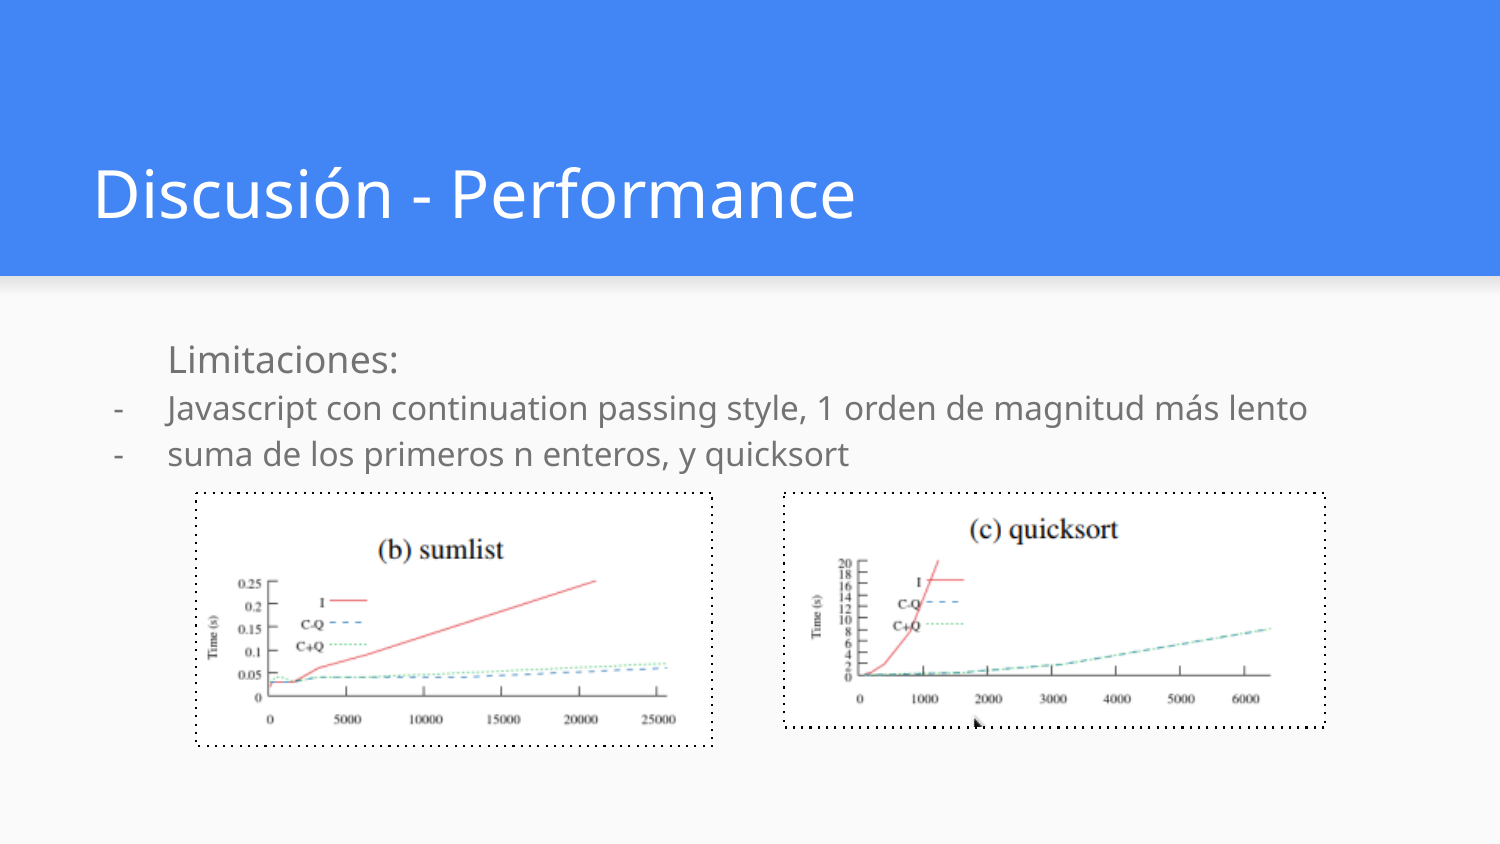

# Discusión - Performance
Limitaciones:
Javascript con continuation passing style, 1 orden de magnitud más lento
suma de los primeros n enteros, y quicksort